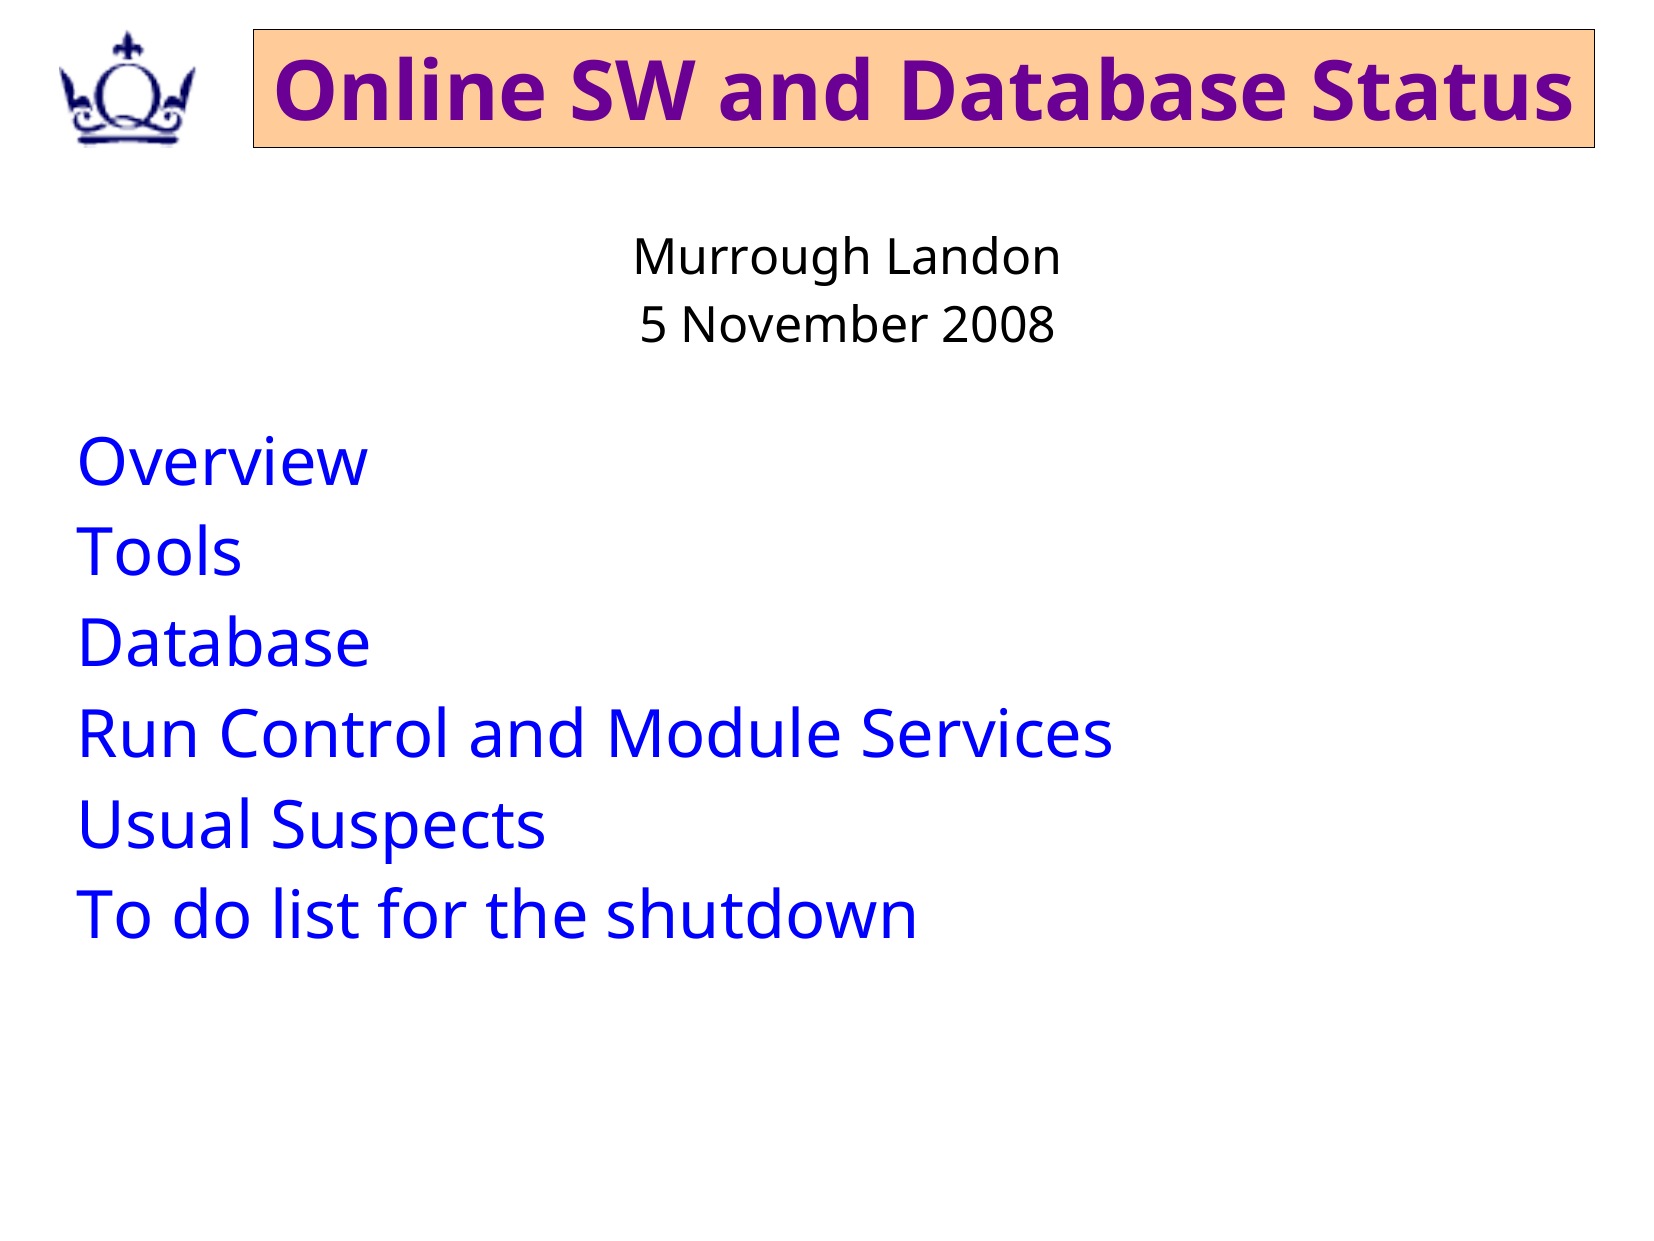

# Online SW and Database Status
Murrough Landon
5 November 2008
Overview
Tools
Database
Run Control and Module Services
Usual Suspects
To do list for the shutdown